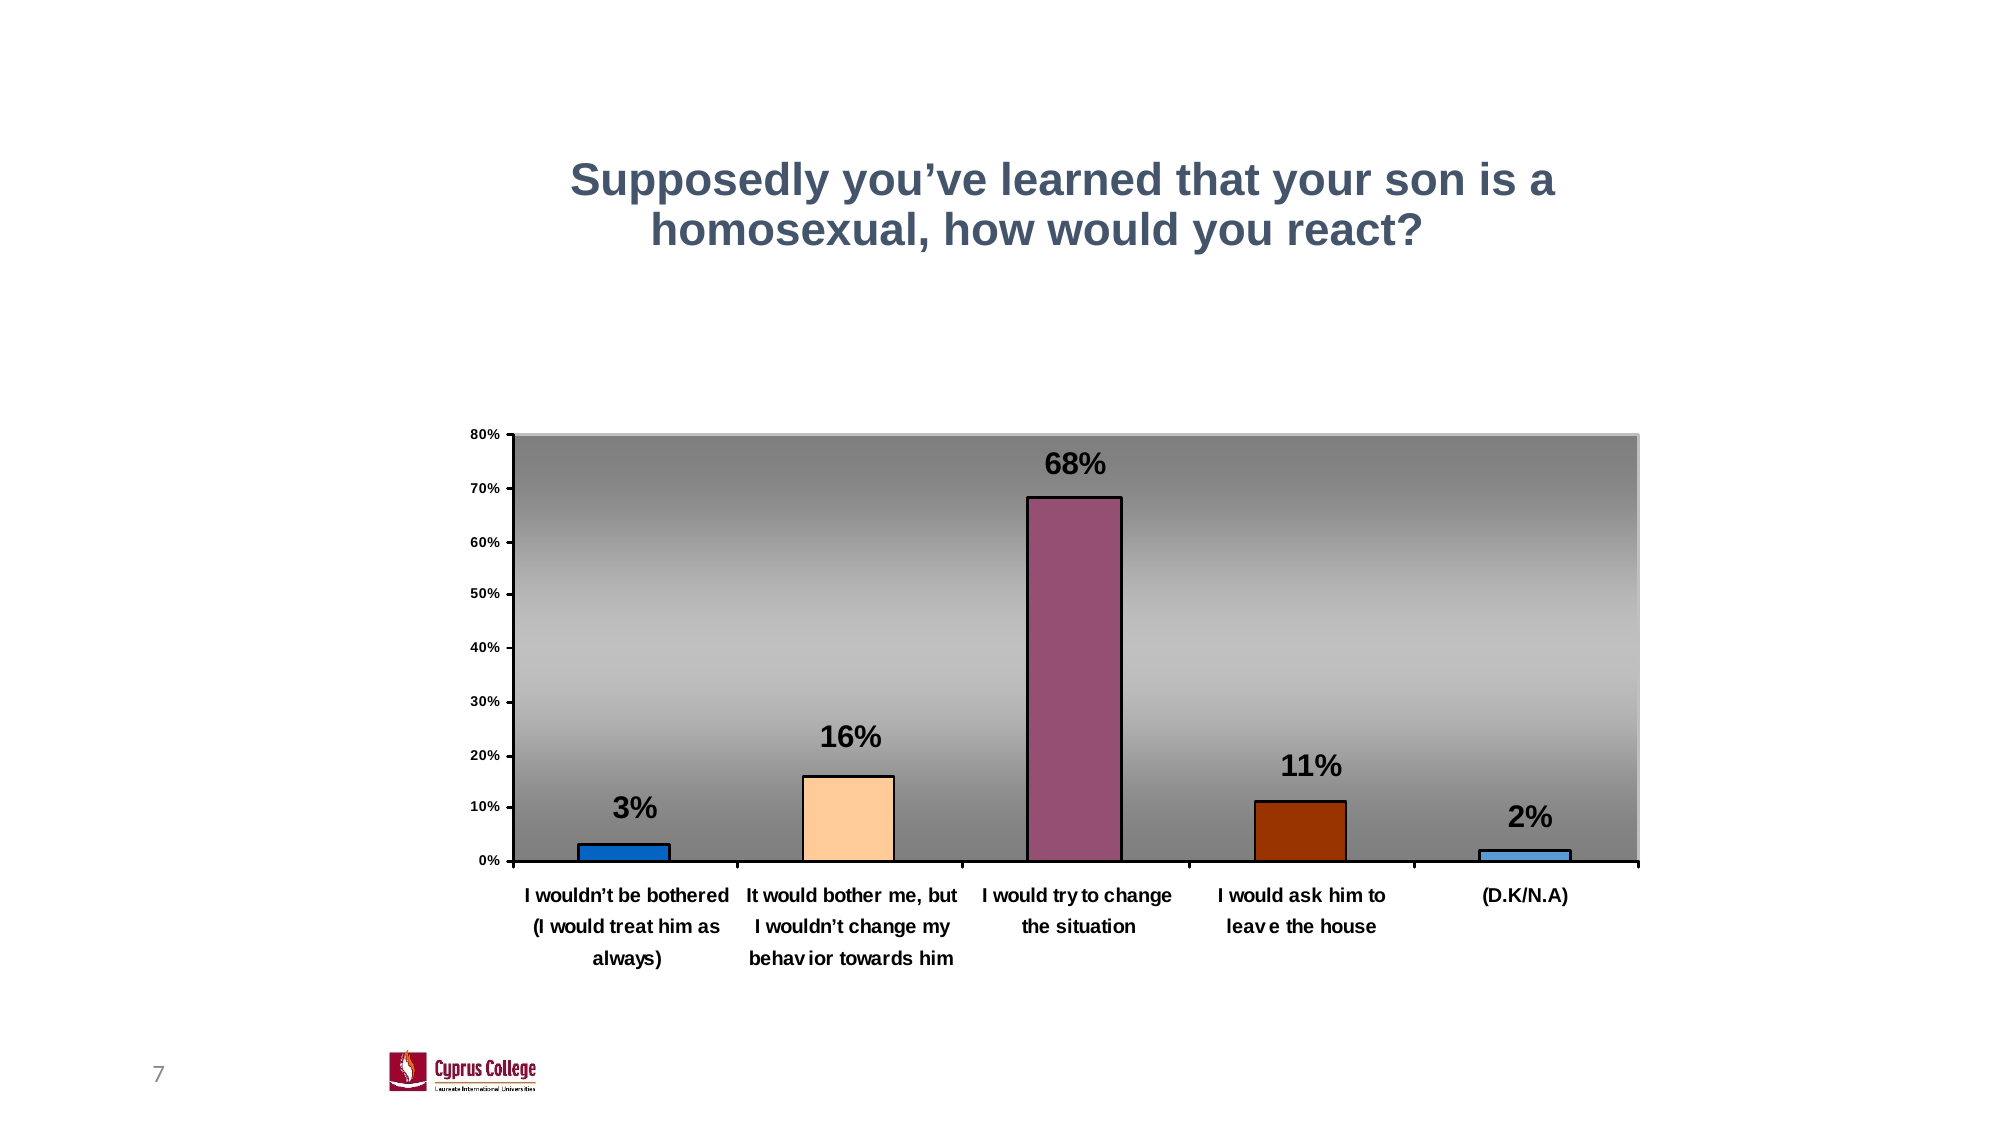

Supposedly you’ve learned that your son is a homosexual, how would you react?